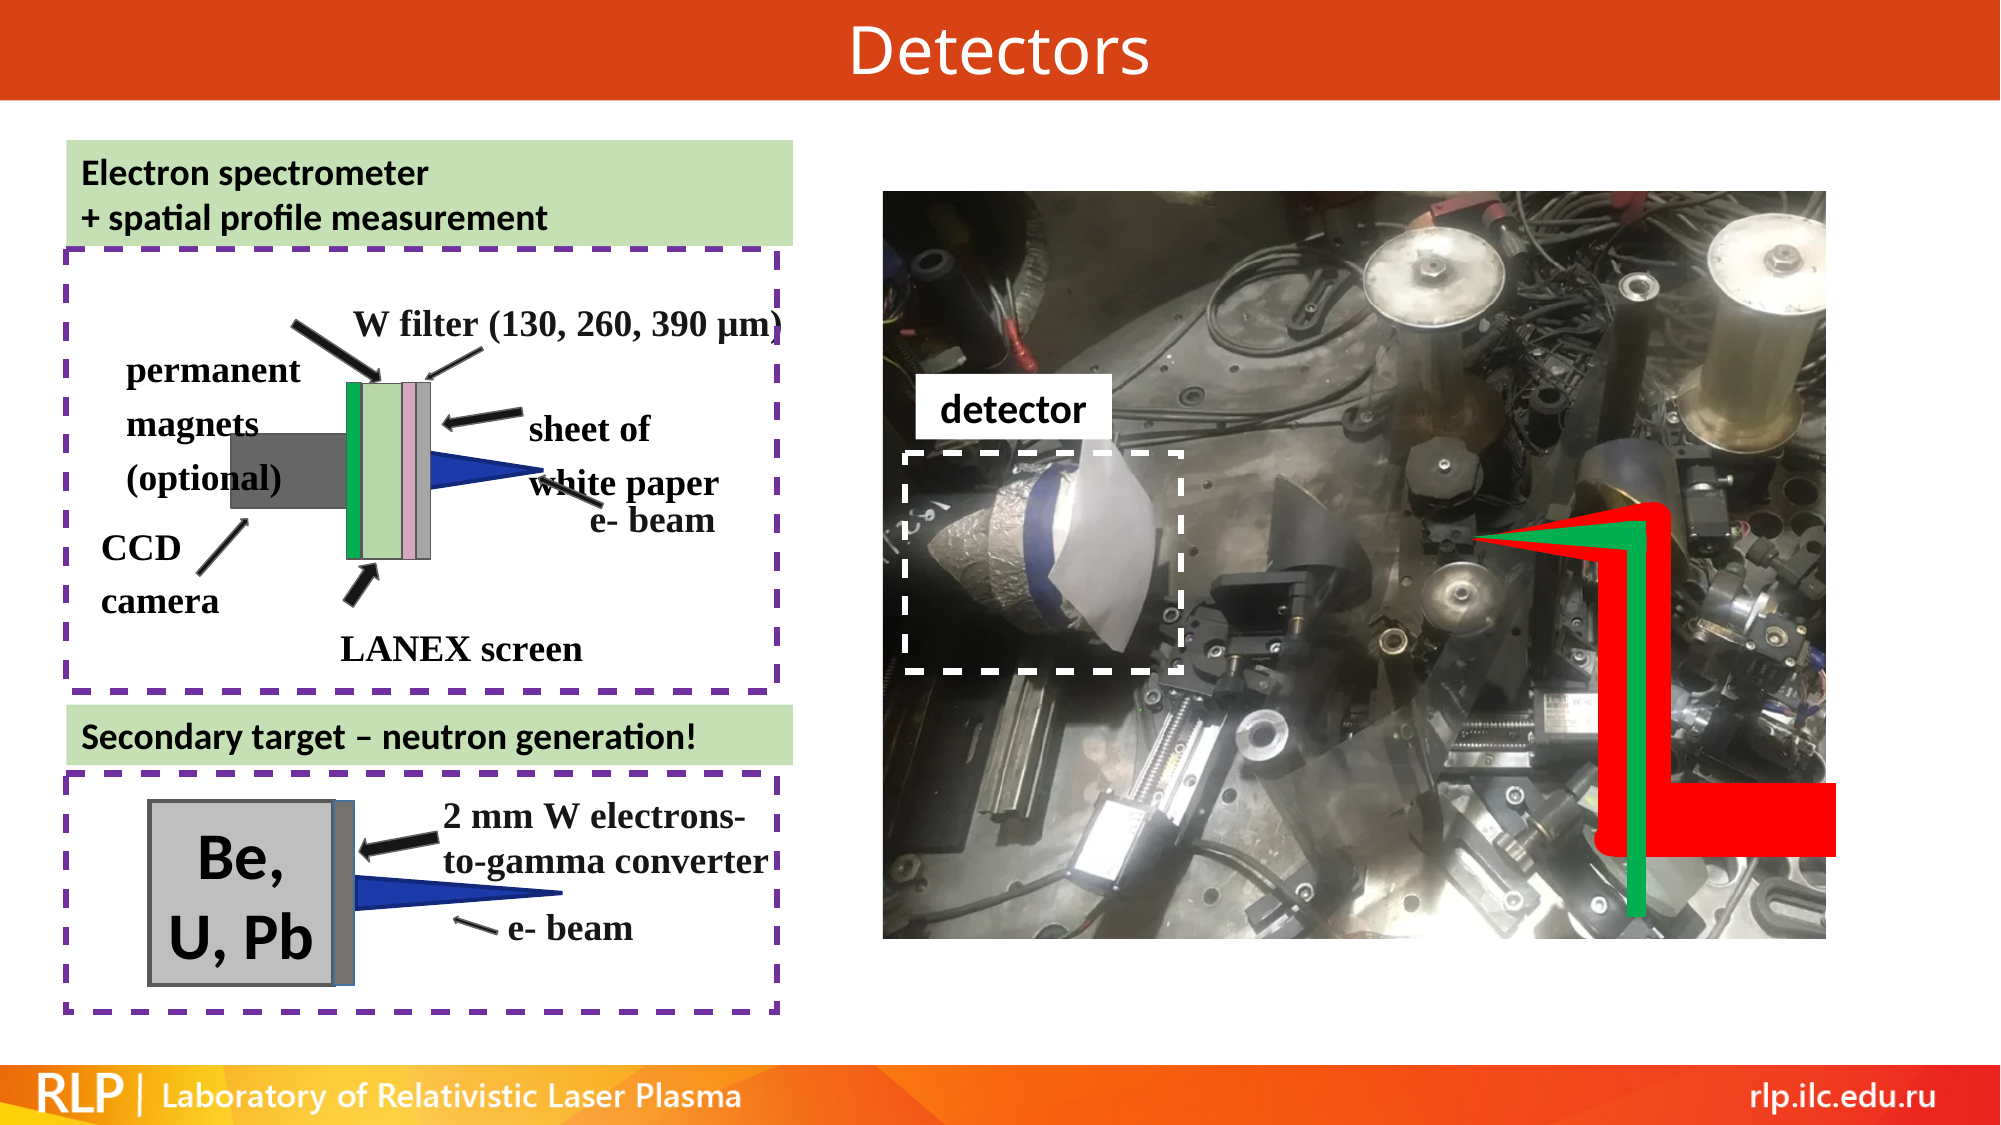

Detectors
Electron spectrometer
+ spatial profile measurement
W filter (130, 260, 390 µm)
sheet of white paper
e- beam
CCD camera
LANEX screen
permanent magnets (optional)
detector
Secondary target – neutron generation!
2 mm W electrons-to-gamma converter
Be, U, Pb
e- beam